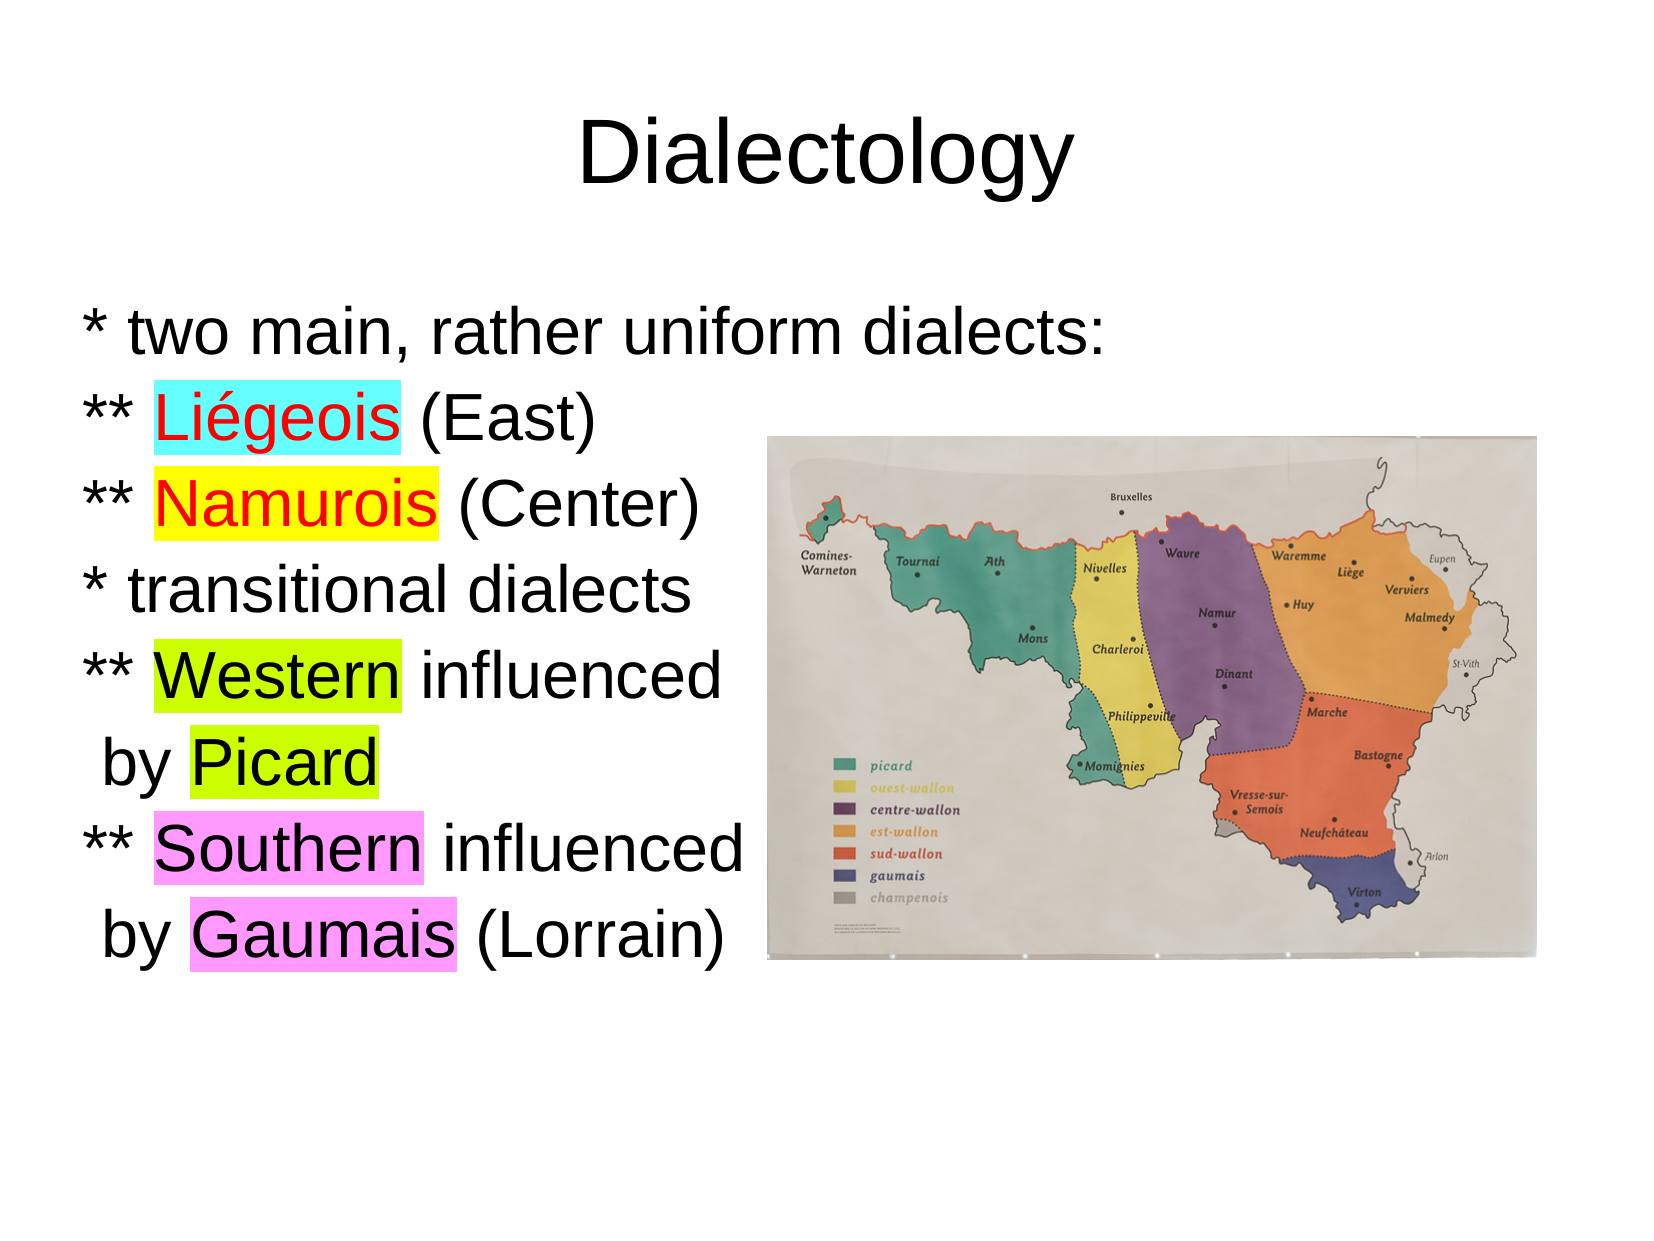

# Dialectology
* two main, rather uniform dialects:
** Liégeois (East)
** Namurois (Center)
* transitional dialects
** Western influenced
 by Picard
** Southern influenced
 by Gaumais (Lorrain)